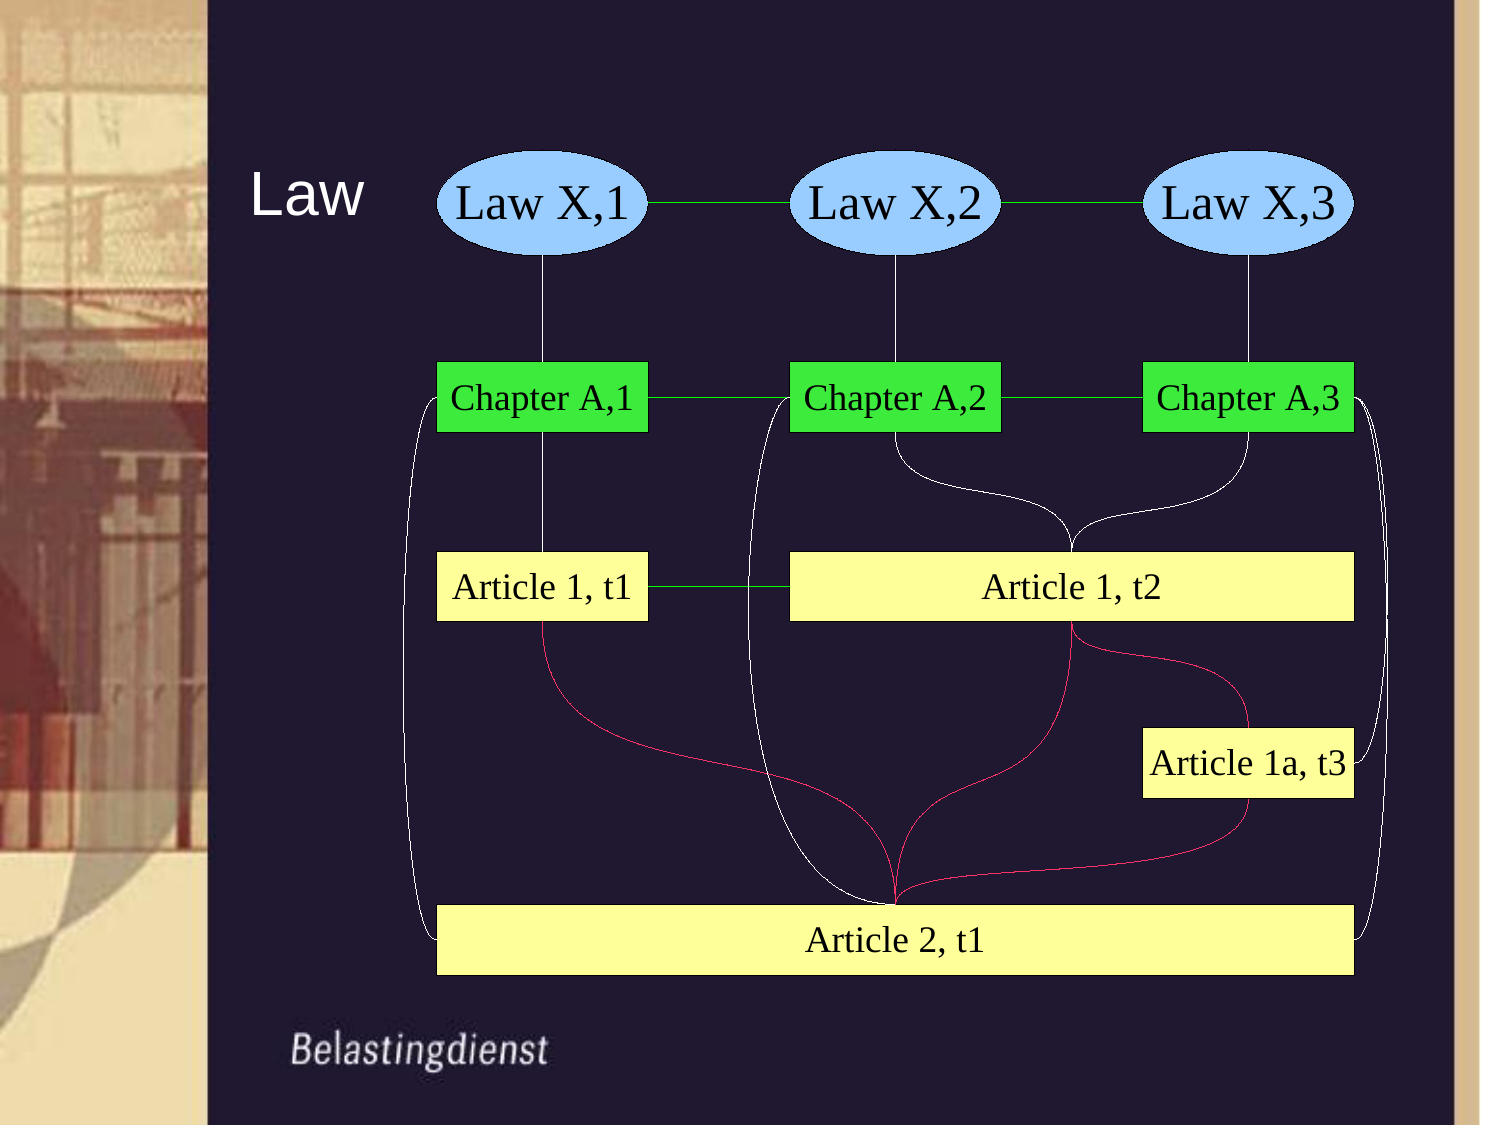

# Law
Law X,1
Chapter A,1
Article 1, t1
Article 2, t1
Law X,2
Chapter A,2
Article 1, t2
Law X,3
Chapter A,3
Article 1a, t3